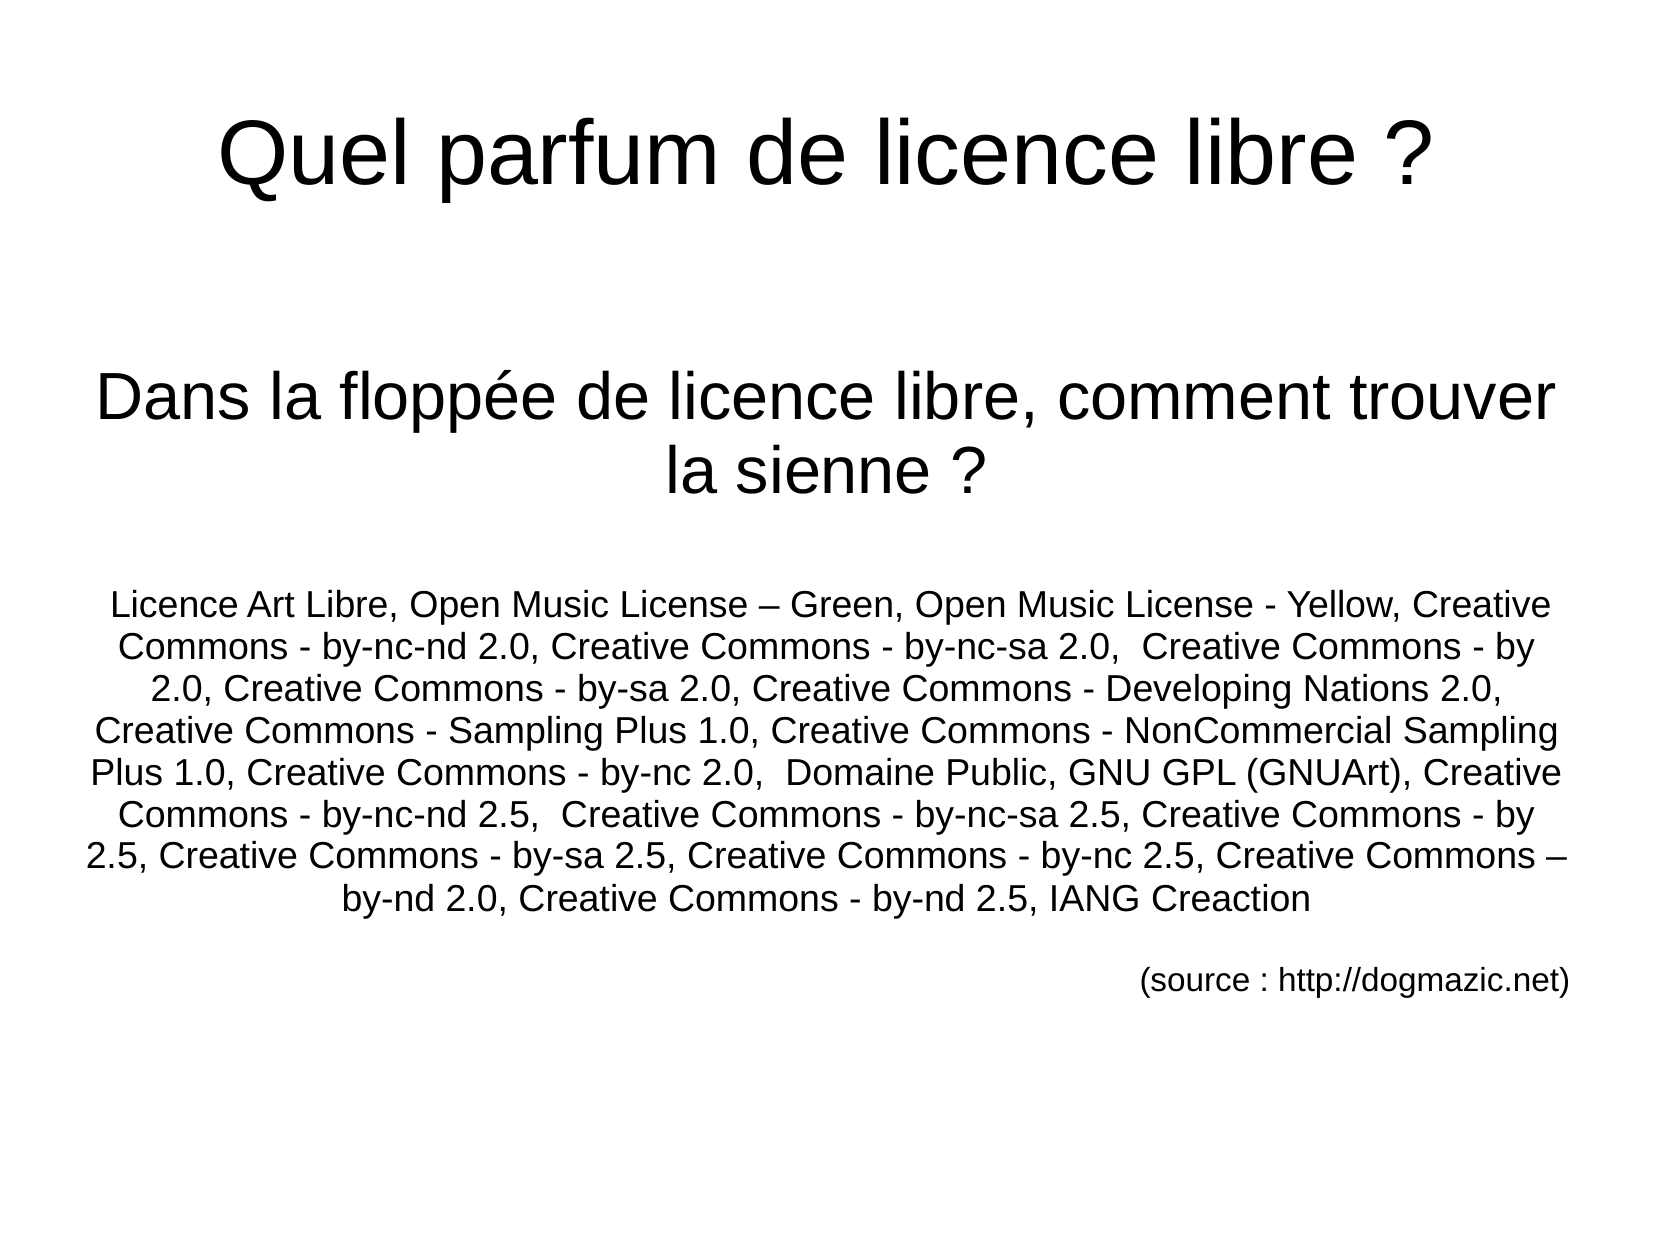

# Quel parfum de licence libre ?
Dans la floppée de licence libre, comment trouver la sienne ?
 Licence Art Libre, Open Music License – Green, Open Music License - Yellow, Creative Commons - by-nc-nd 2.0, Creative Commons - by-nc-sa 2.0, Creative Commons - by 2.0, Creative Commons - by-sa 2.0, Creative Commons - Developing Nations 2.0, Creative Commons - Sampling Plus 1.0, Creative Commons - NonCommercial Sampling Plus 1.0, Creative Commons - by-nc 2.0, Domaine Public, GNU GPL (GNUArt), Creative Commons - by-nc-nd 2.5, Creative Commons - by-nc-sa 2.5, Creative Commons - by 2.5, Creative Commons - by-sa 2.5, Creative Commons - by-nc 2.5, Creative Commons – by-nd 2.0, Creative Commons - by-nd 2.5, IANG Creaction
(source : http://dogmazic.net)